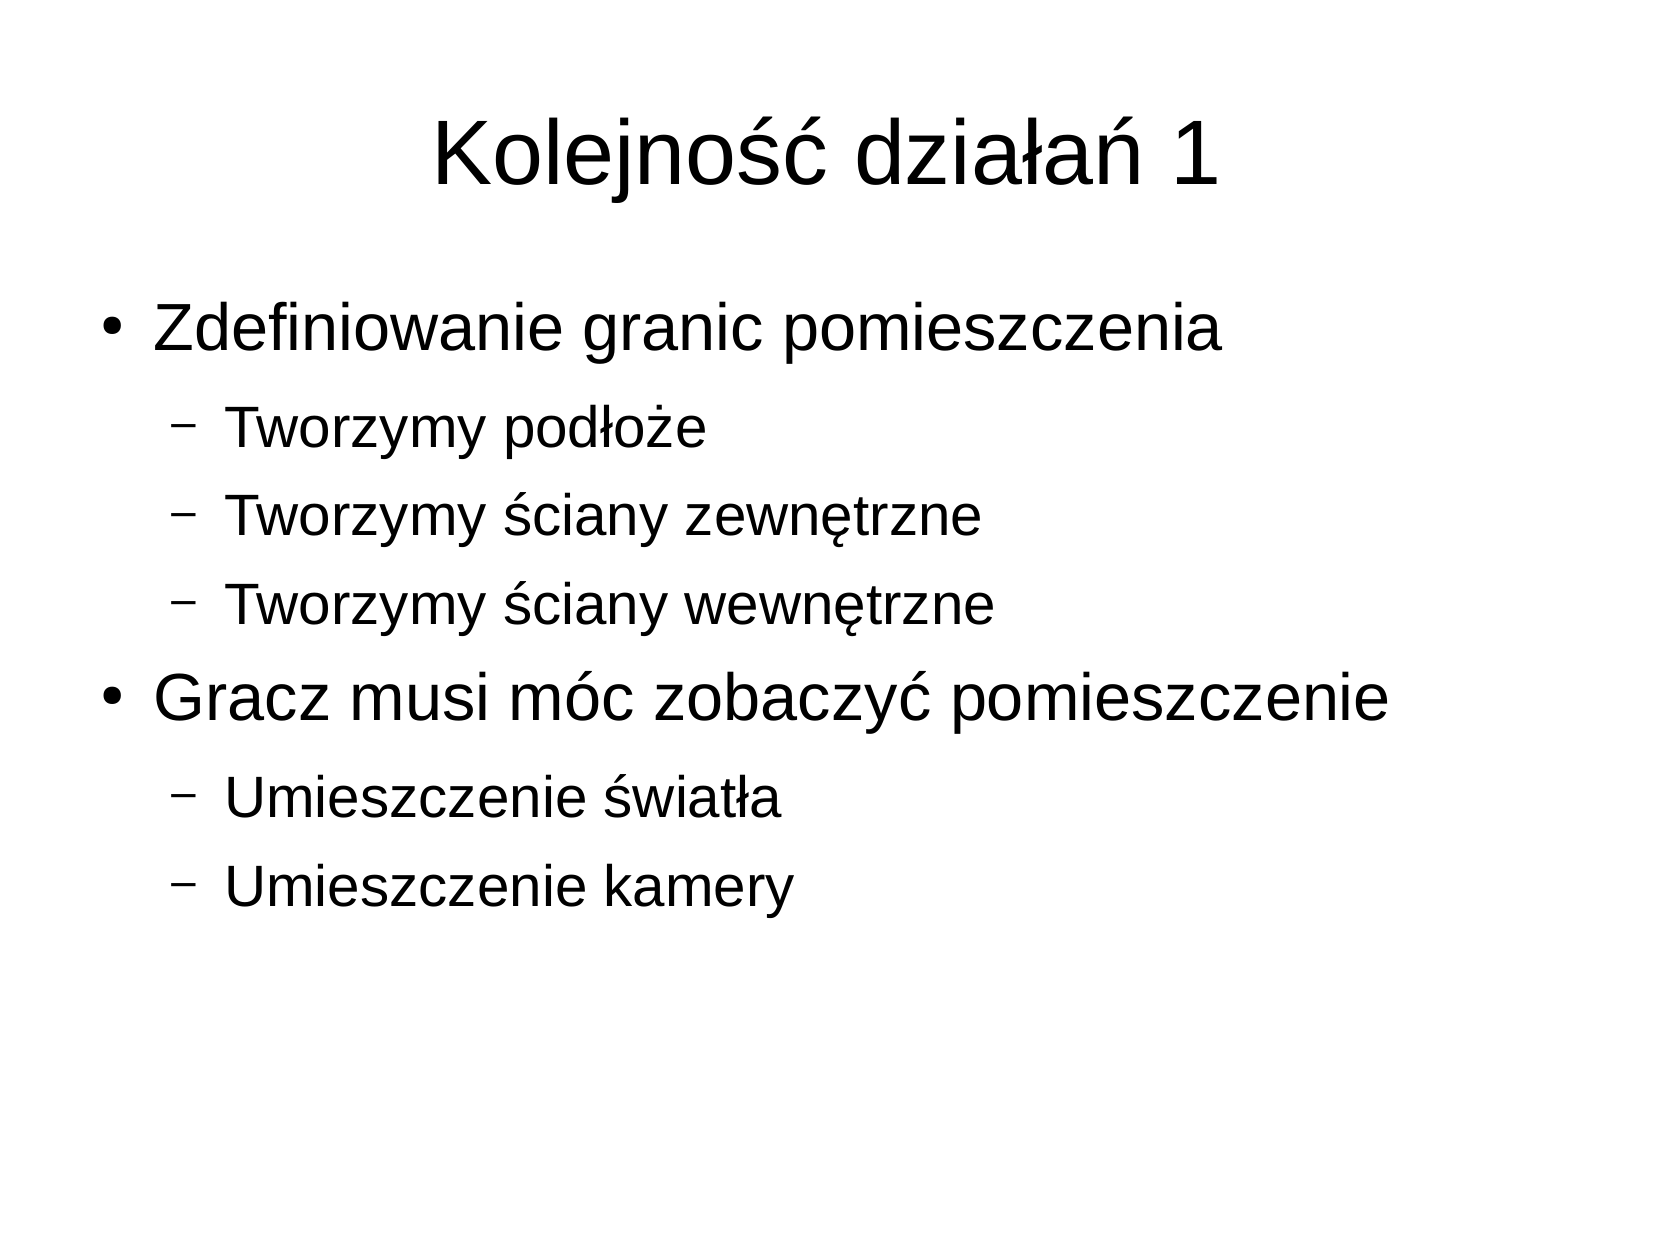

# Kolejność działań 1
Zdefiniowanie granic pomieszczenia
Tworzymy podłoże
Tworzymy ściany zewnętrzne
Tworzymy ściany wewnętrzne
Gracz musi móc zobaczyć pomieszczenie
Umieszczenie światła
Umieszczenie kamery